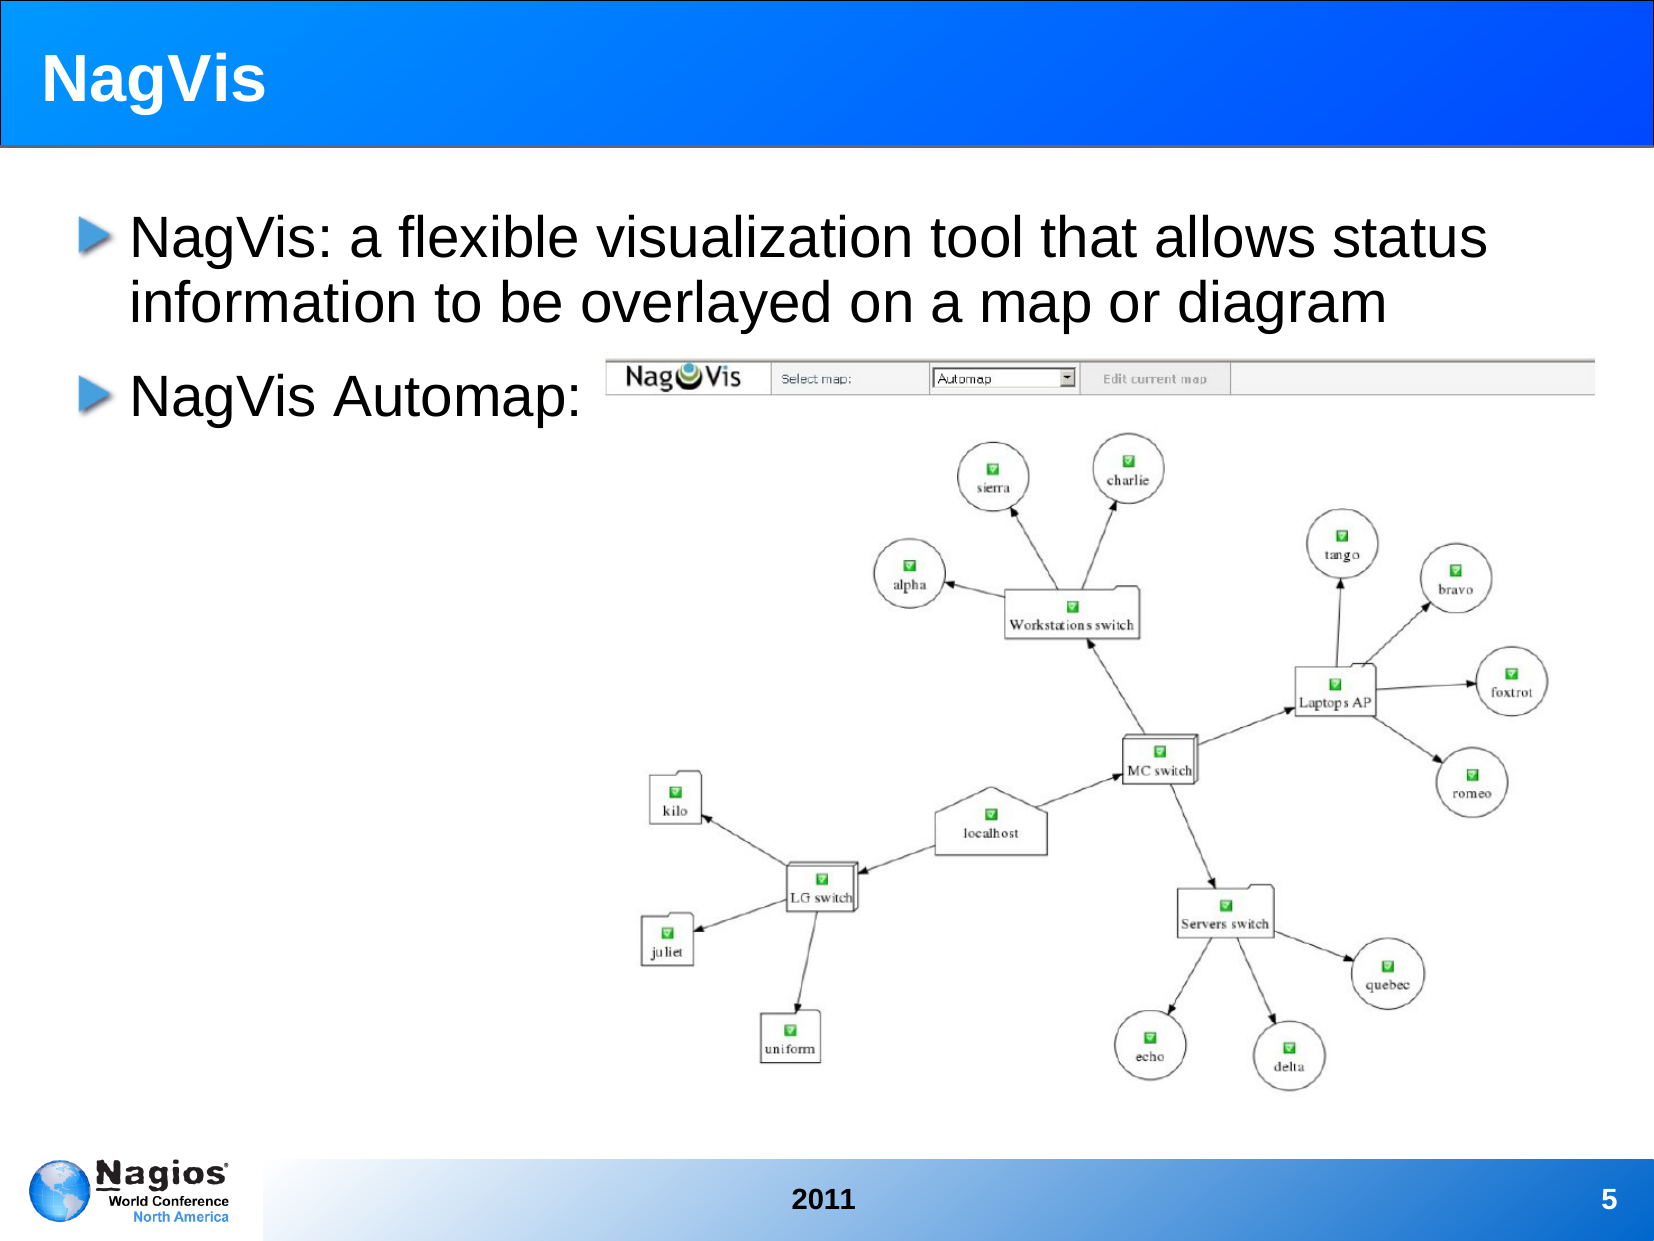

# NagVis
NagVis: a flexible visualization tool that allows status information to be overlayed on a map or diagram
NagVis Automap:
2011
5